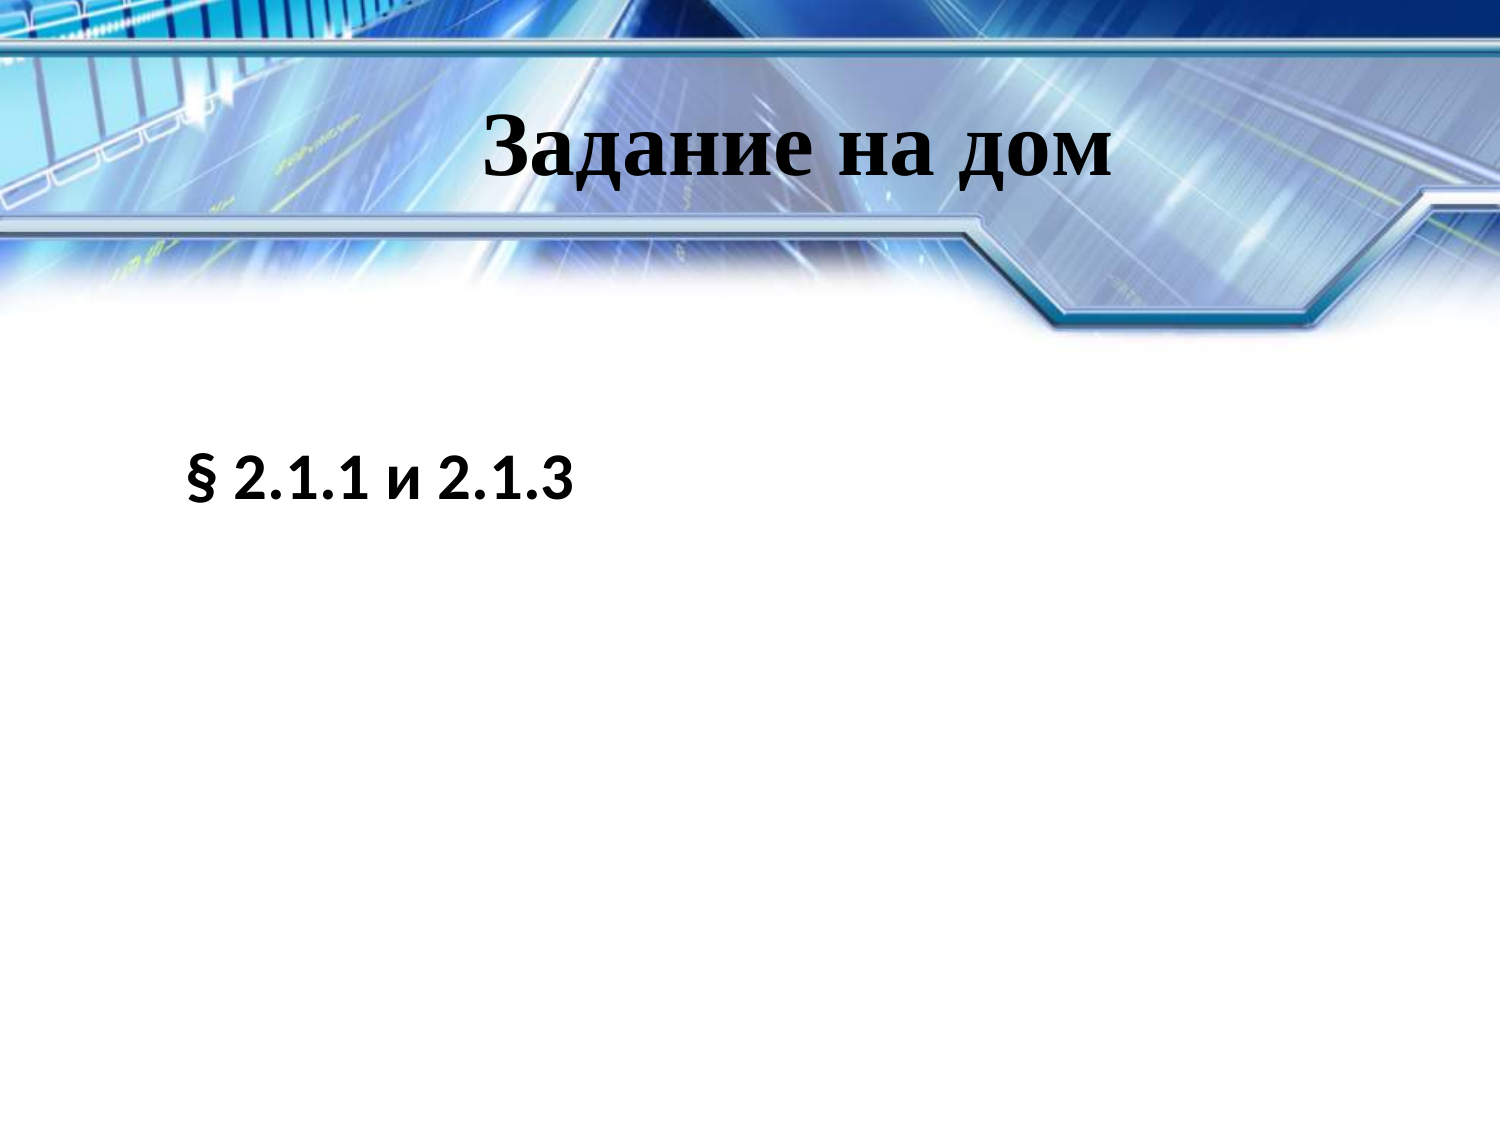

# Задание на дом
§ 2.1.1 и 2.1.3